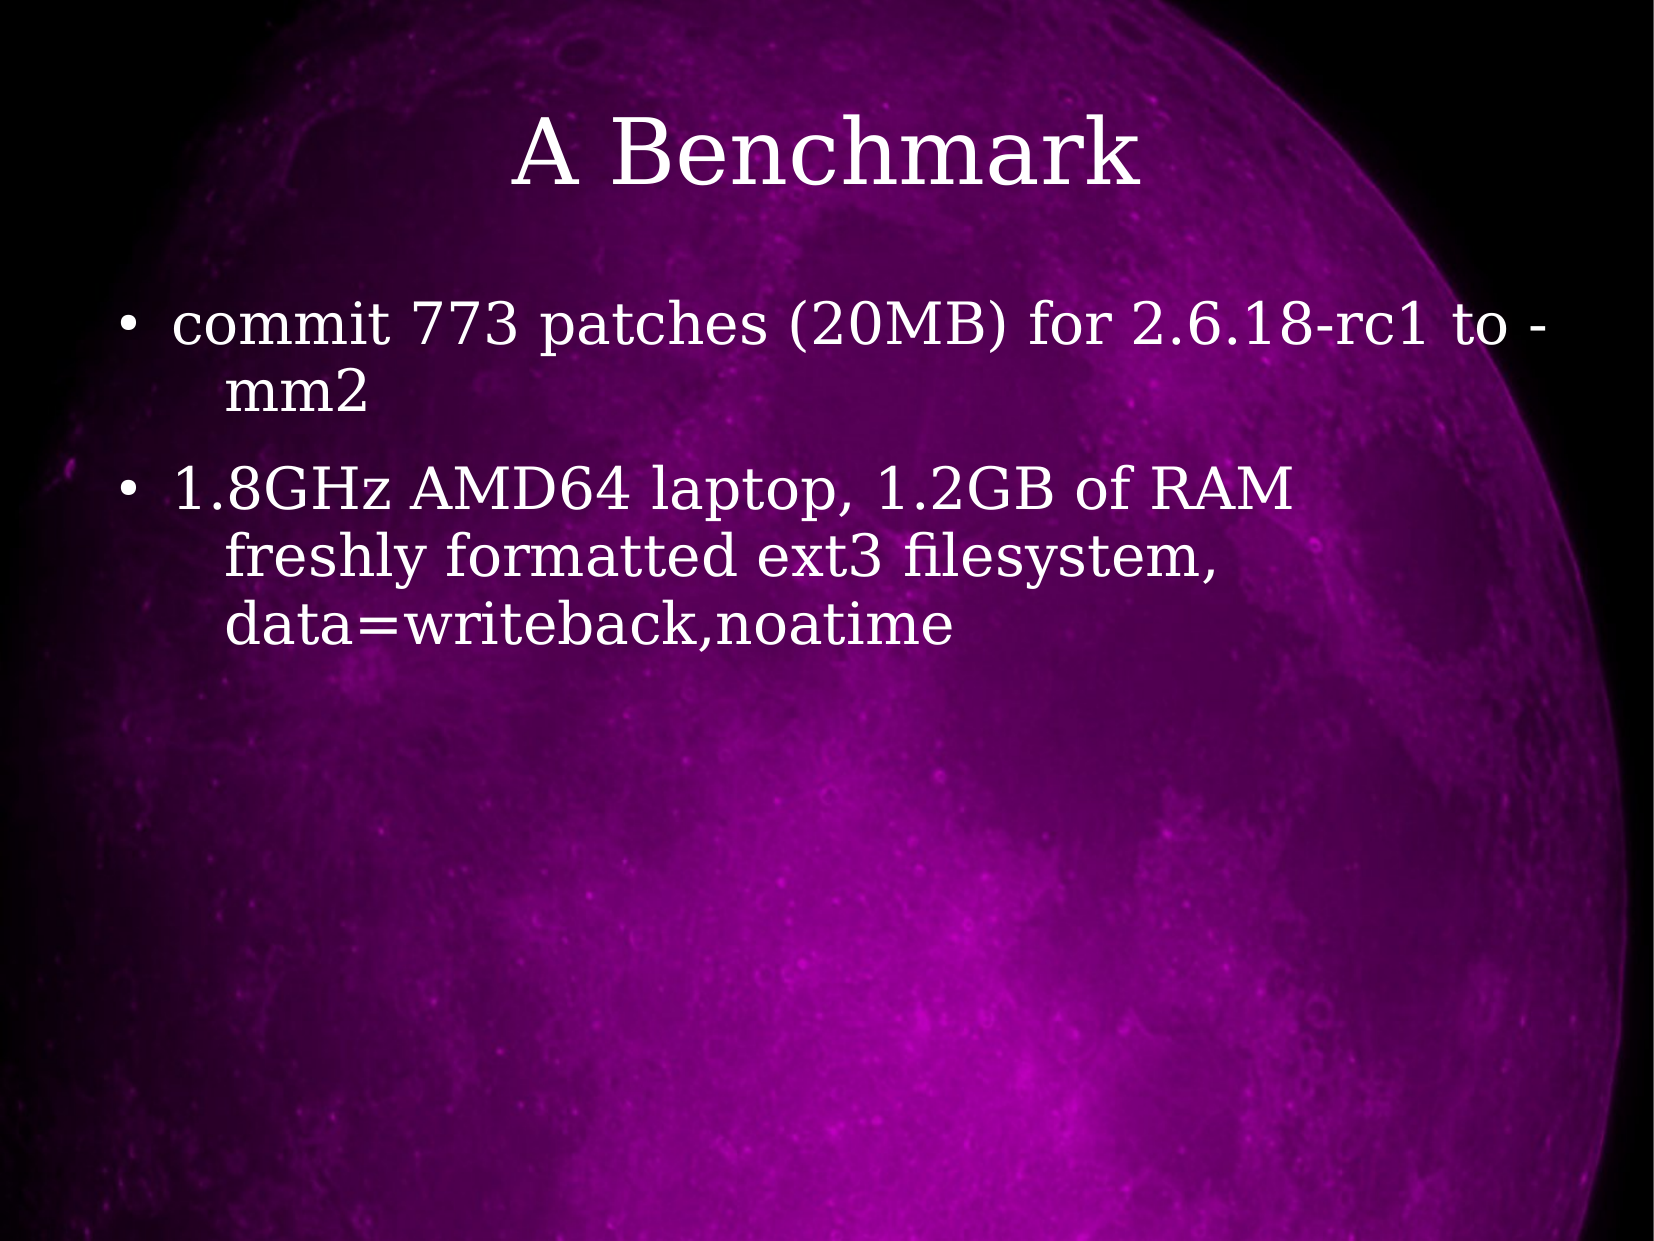

# A Benchmark
commit 773 patches (20MB) for 2.6.18-rc1 to -mm2
1.8GHz AMD64 laptop, 1.2GB of RAM
freshly formatted ext3 filesystem, data=writeback,noatime